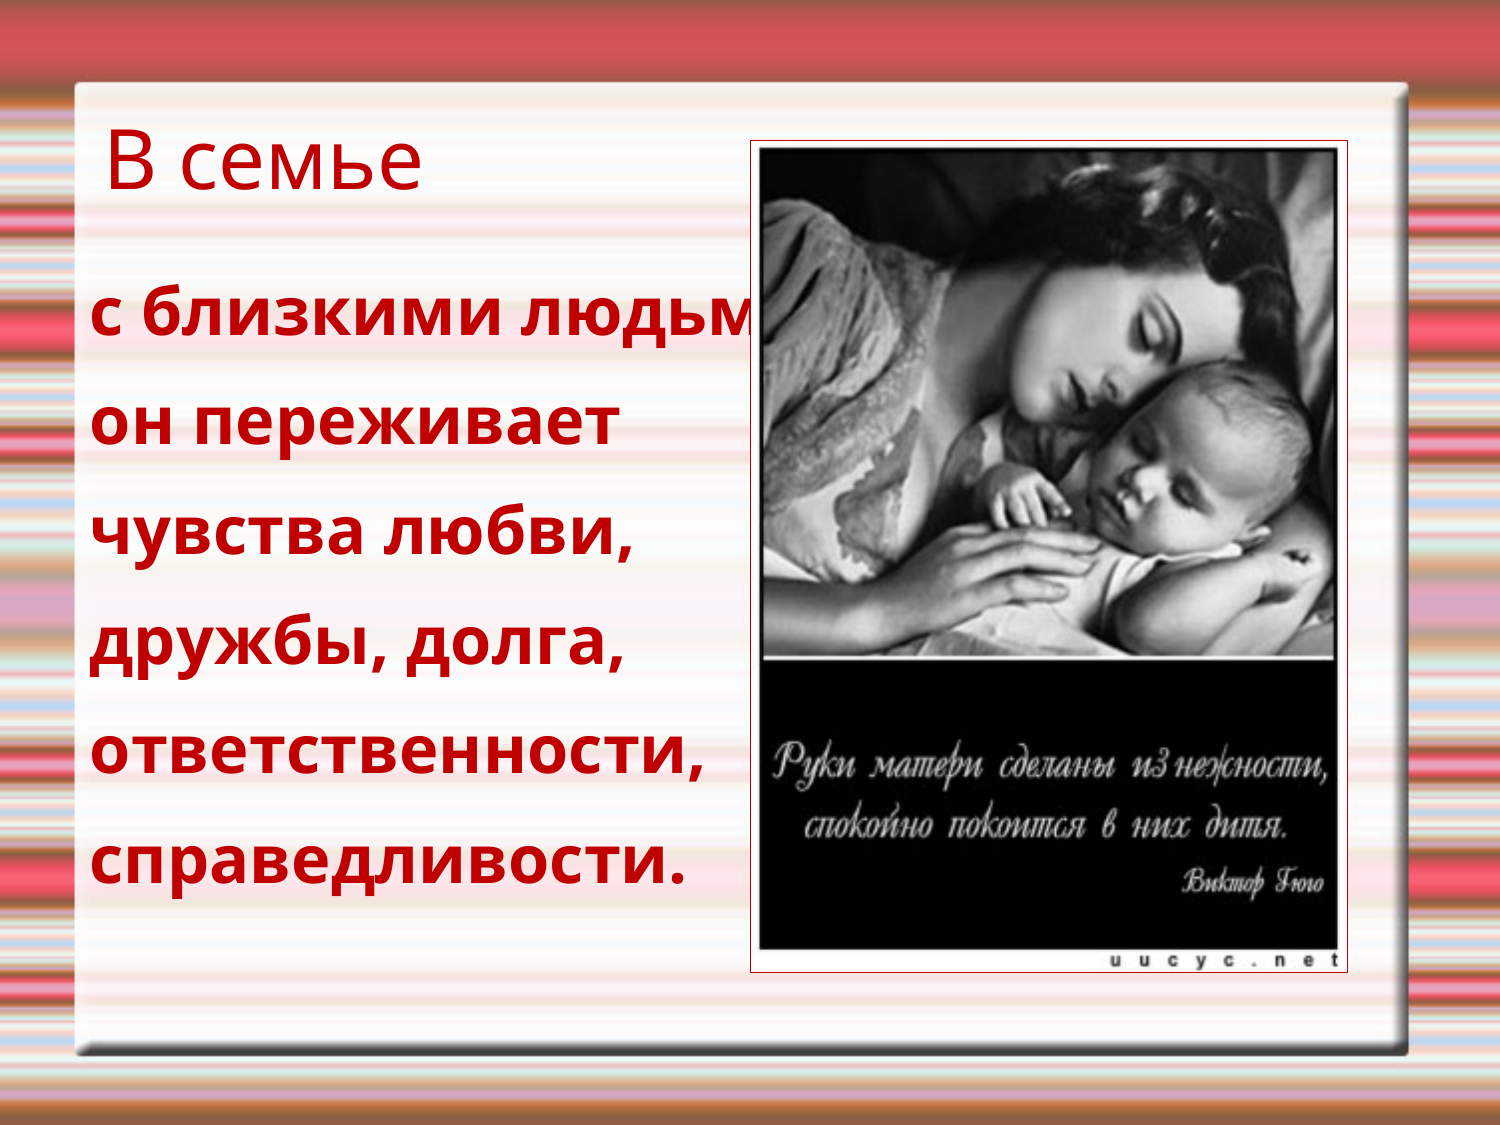

# В семье
с близкими людьми
он переживает
чувства любви,
дружбы, долга,
ответственности,
справедливости.